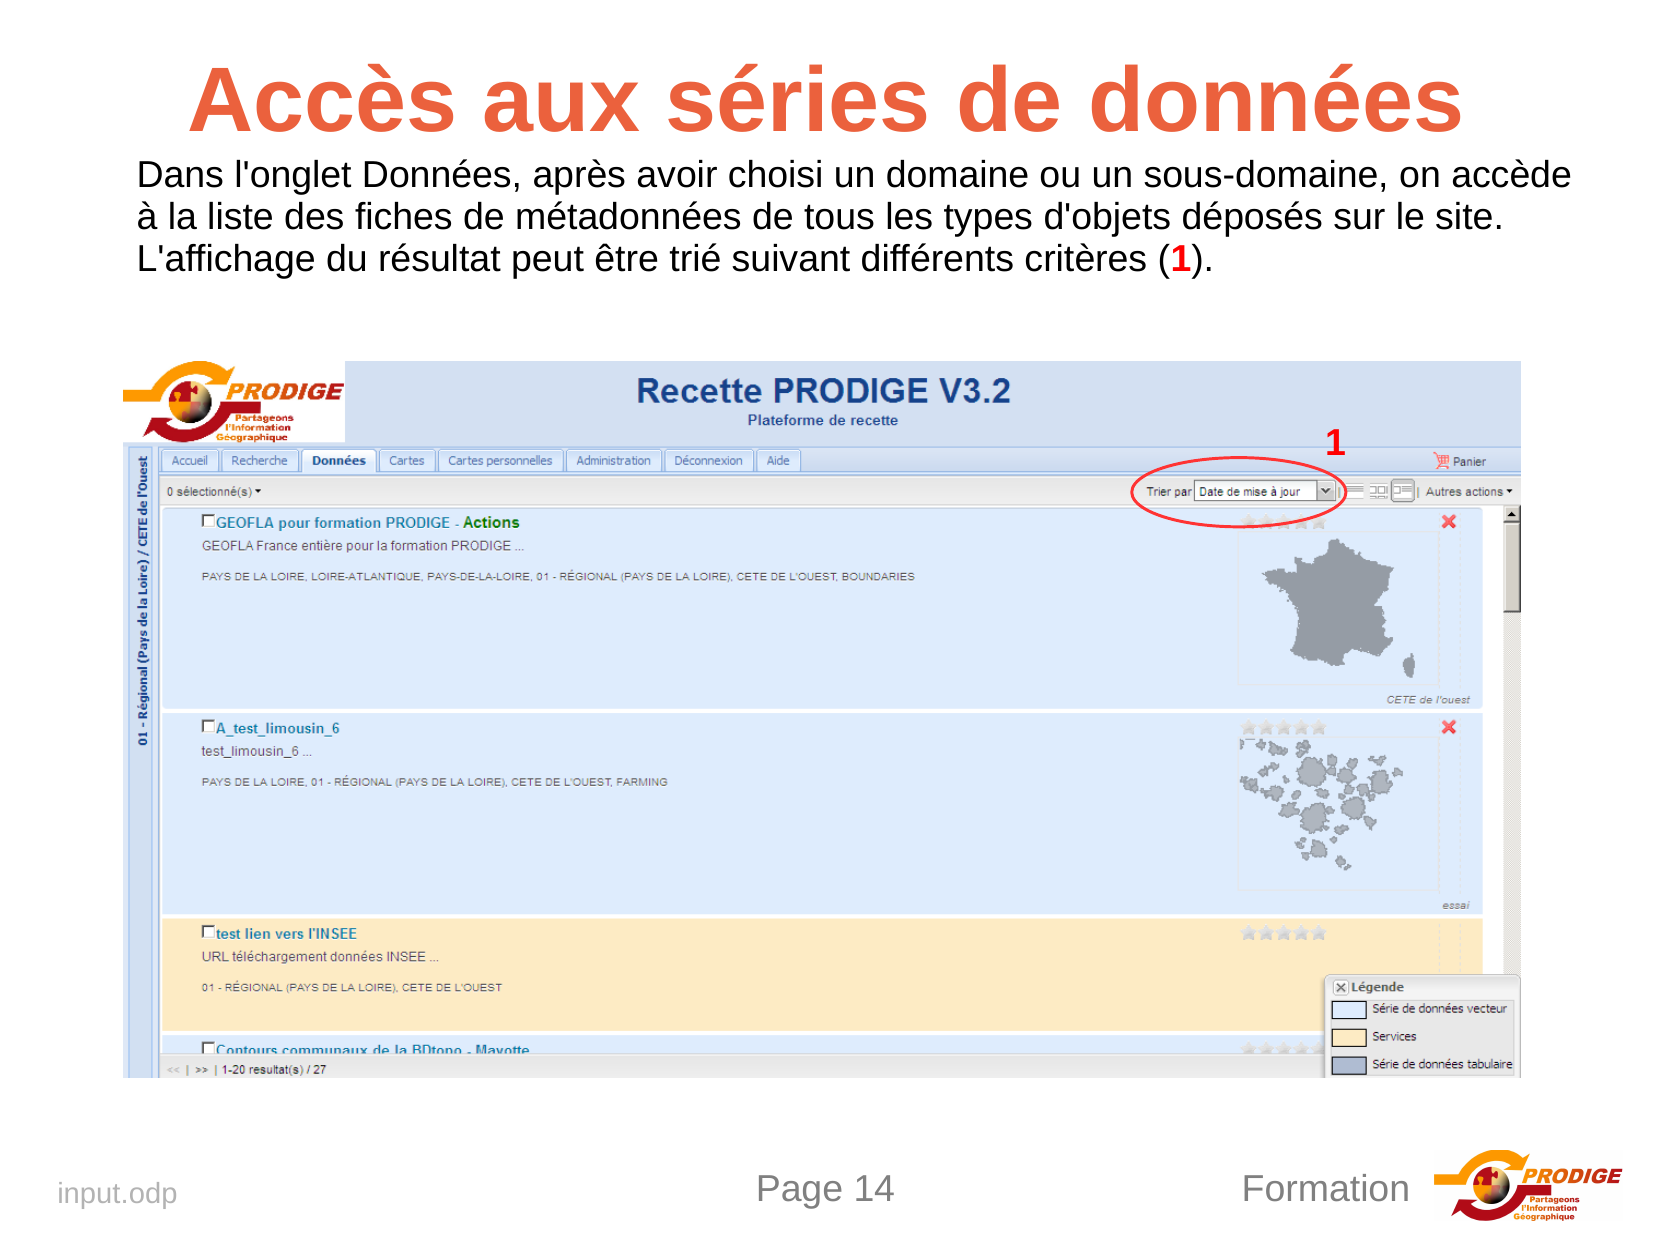

# Accès aux séries de données
Dans l'onglet Données, après avoir choisi un domaine ou un sous-domaine, on accède
à la liste des fiches de métadonnées de tous les types d'objets déposés sur le site.
L'affichage du résultat peut être trié suivant différents critères (1).
1